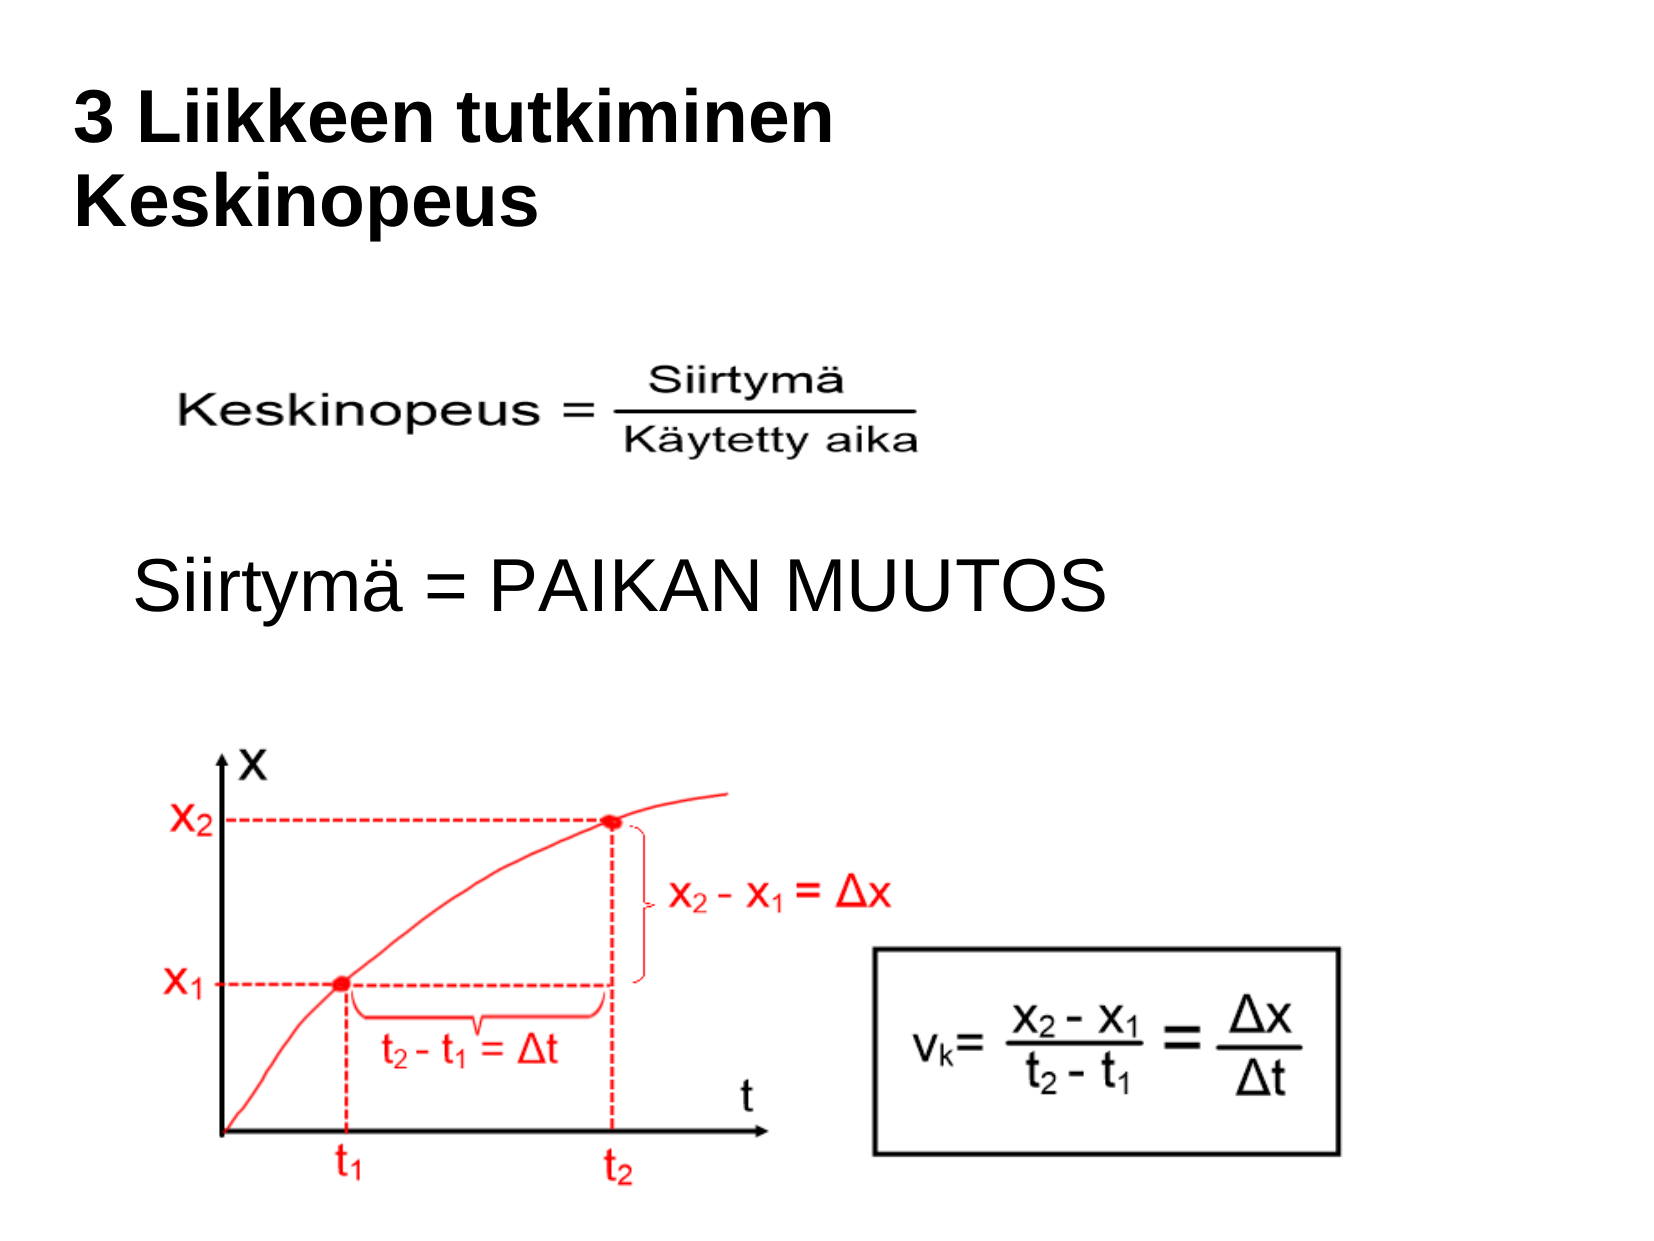

3 Liikkeen tutkiminen
Keskinopeus
Siirtymä = PAIKAN MUUTOS